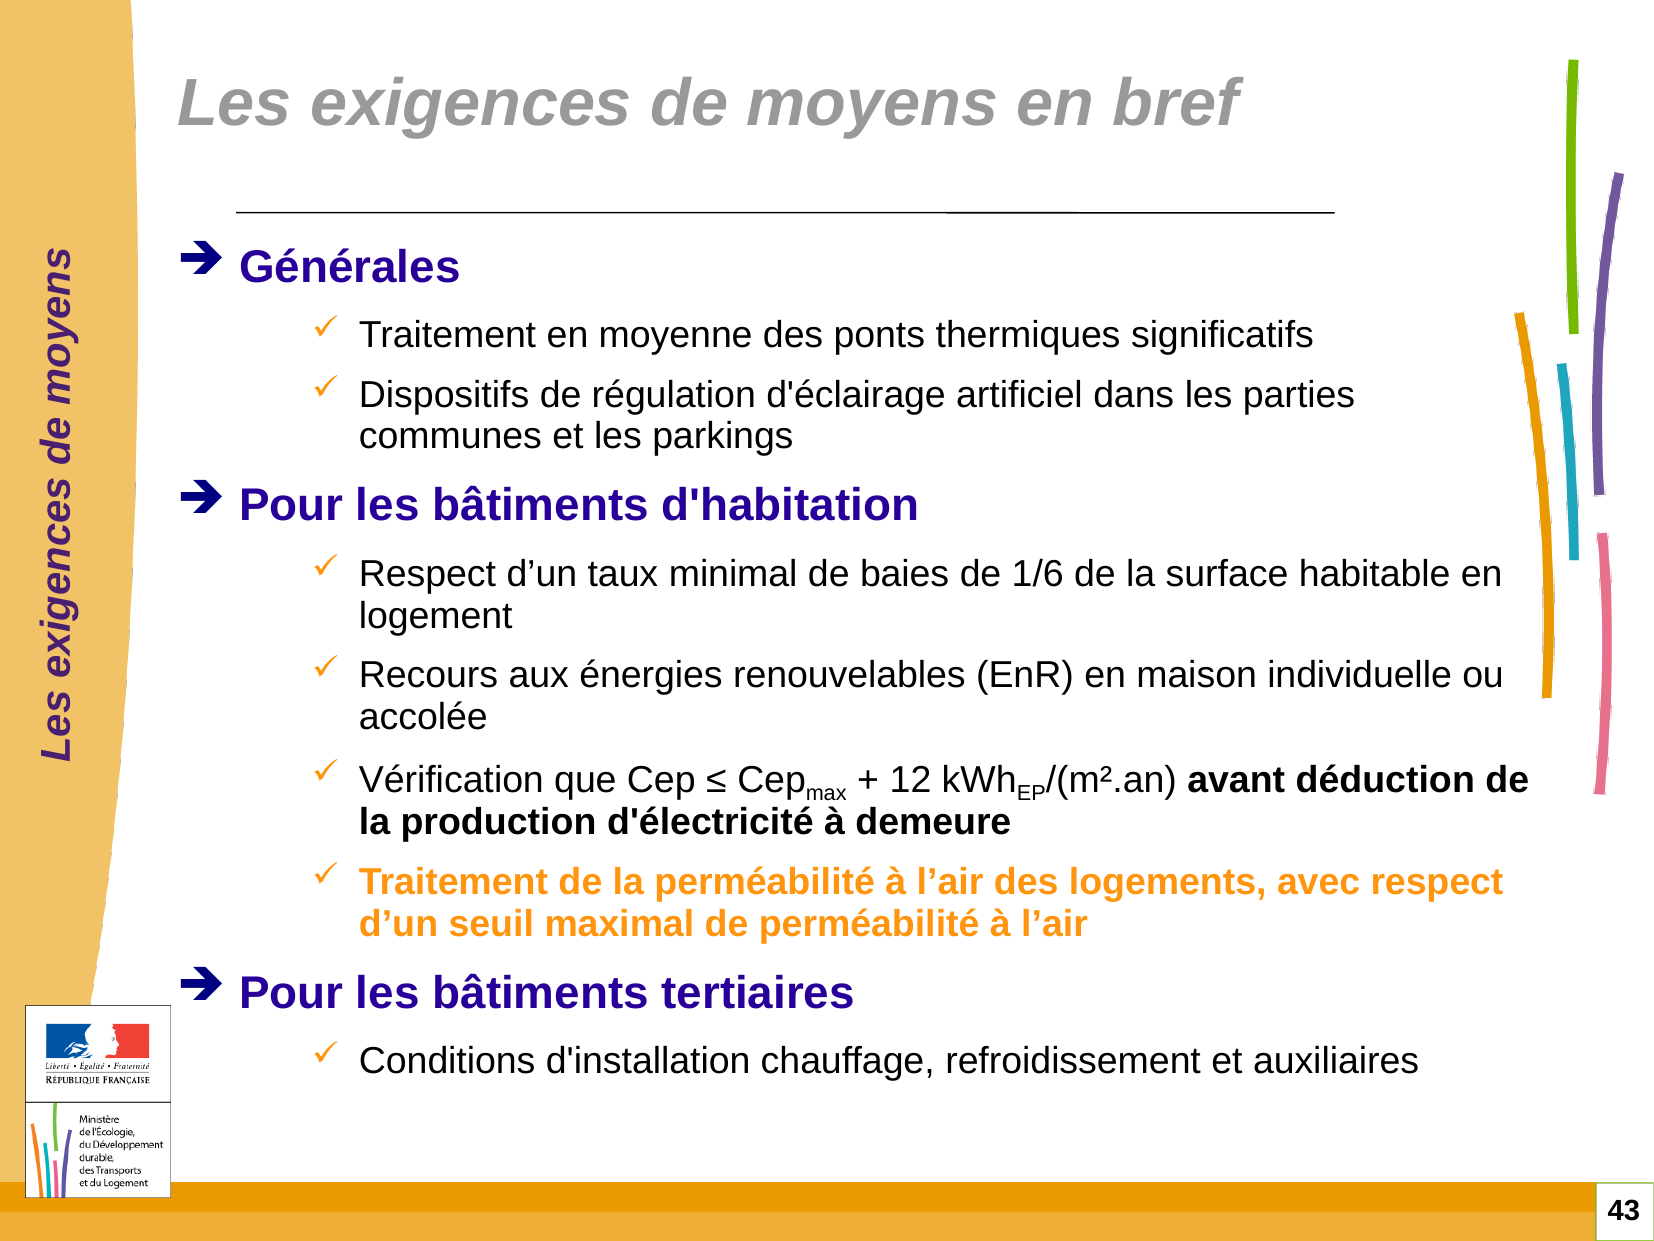

Les exigences de moyens en bref
# Générales
Traitement en moyenne des ponts thermiques significatifs
Dispositifs de régulation d'éclairage artificiel dans les parties communes et les parkings
Pour les bâtiments d'habitation
Respect d’un taux minimal de baies de 1/6 de la surface habitable en logement
Recours aux énergies renouvelables (EnR) en maison individuelle ou accolée
Vérification que Cep ≤ Cepmax + 12 kWhEP/(m².an) avant déduction de la production d'électricité à demeure
Traitement de la perméabilité à l’air des logements, avec respect d’un seuil maximal de perméabilité à l’air
Pour les bâtiments tertiaires
Conditions d'installation chauffage, refroidissement et auxiliaires
Les exigences de moyens
43